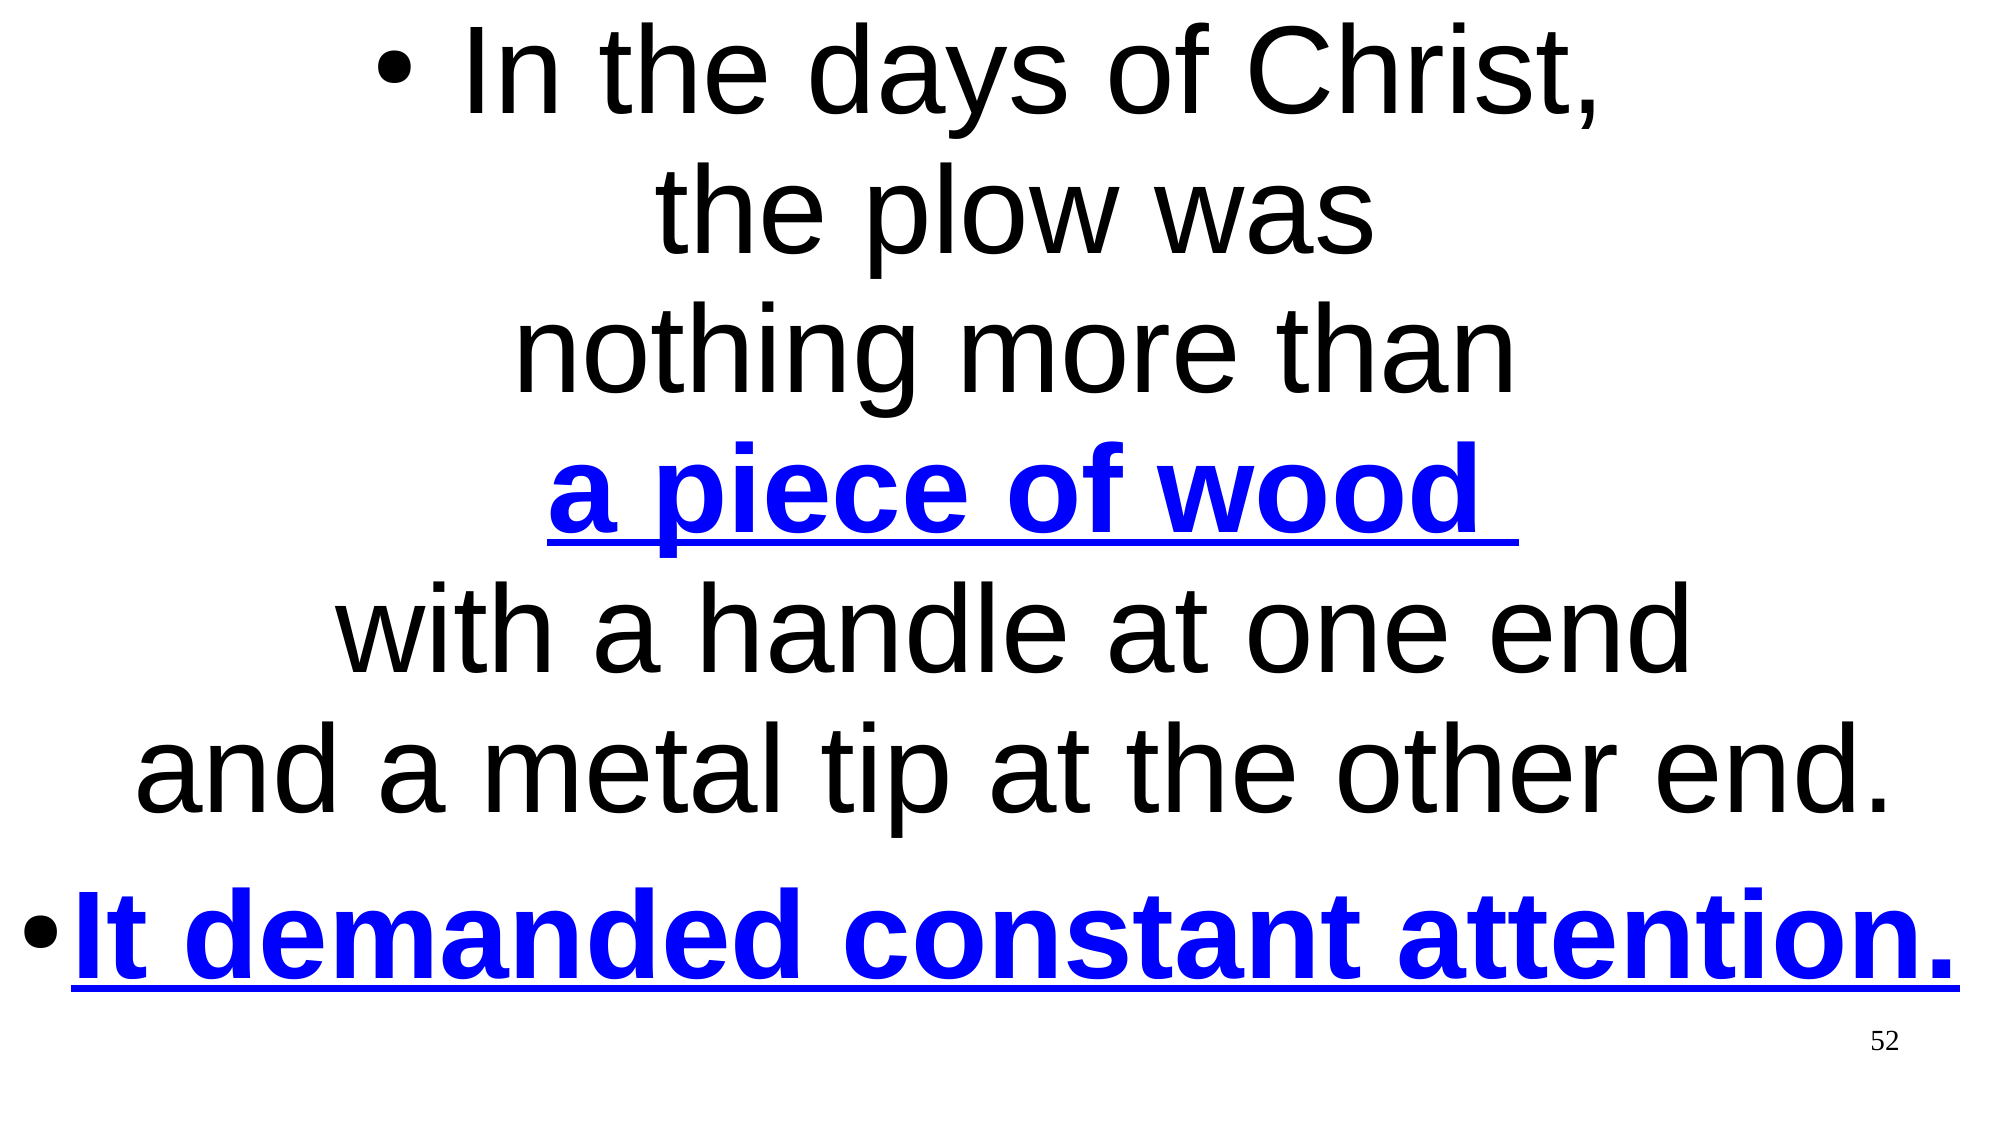

# In the days of Christ, the plow was nothing more than a piece of wood with a handle at one end and a metal tip at the other end.
It demanded constant attention.
52